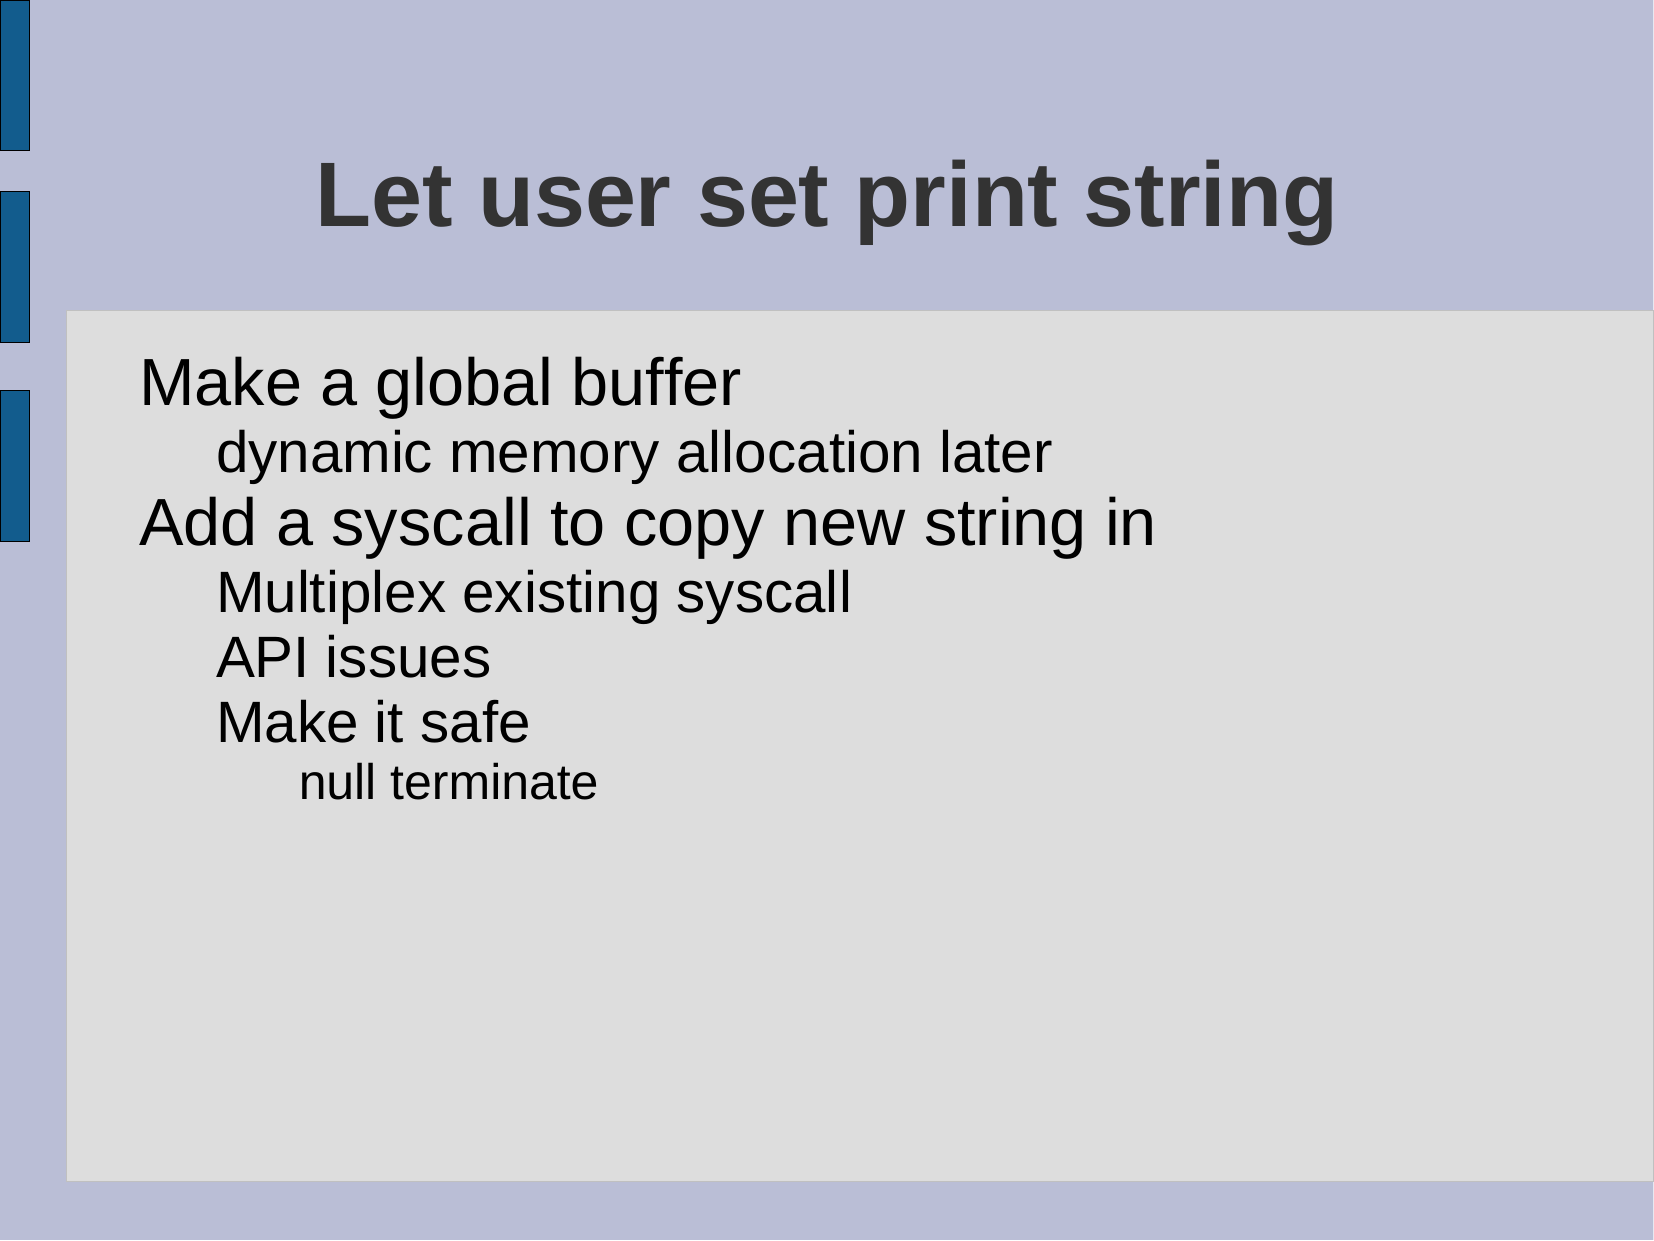

# Let user set print string
Make a global buffer
dynamic memory allocation later
Add a syscall to copy new string in
Multiplex existing syscall
API issues
Make it safe
null terminate